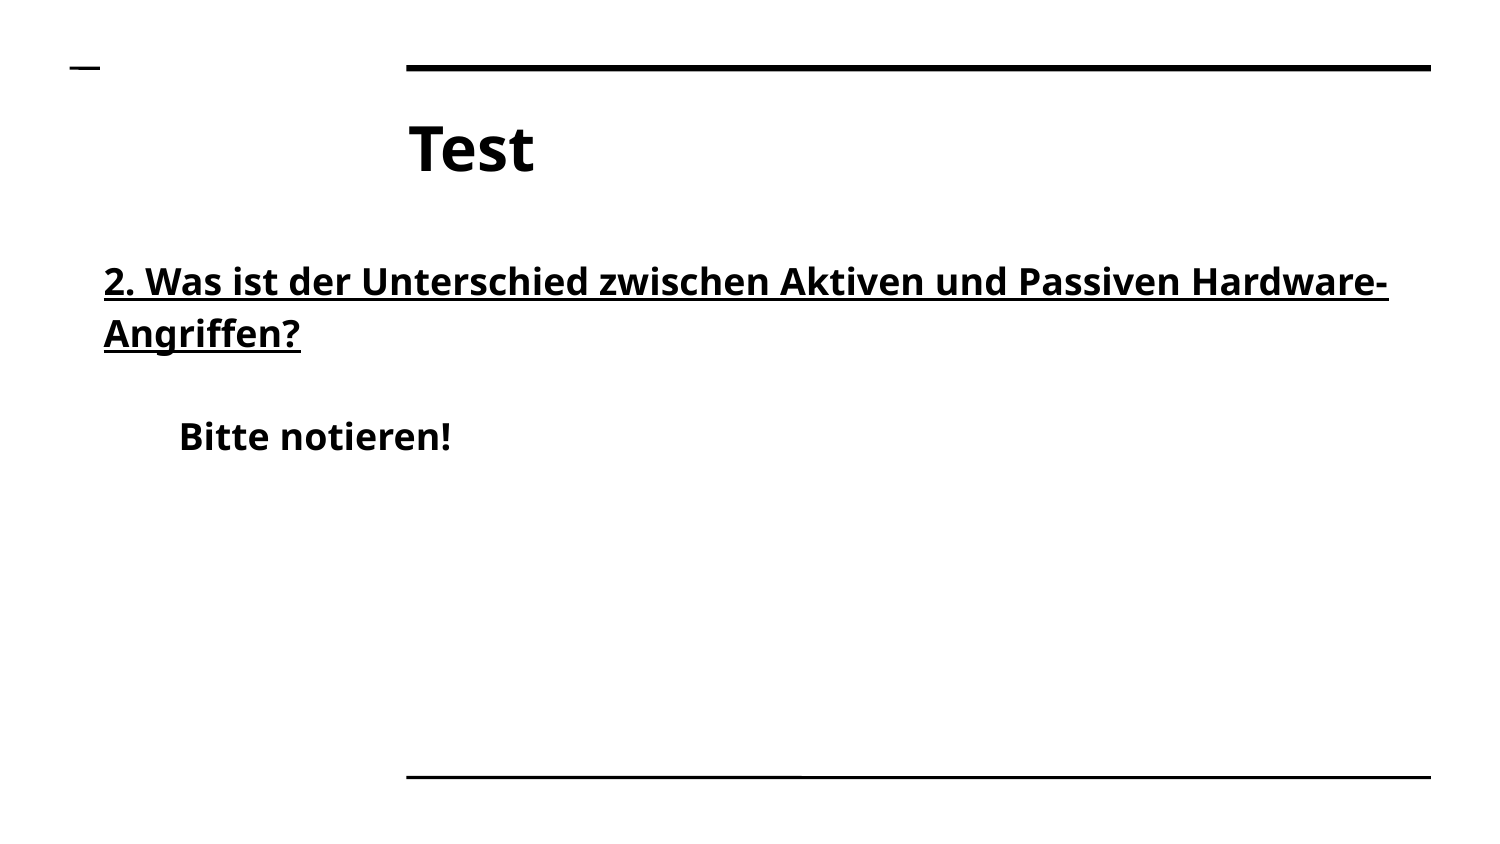

# Test
2. Was ist der Unterschied zwischen Aktiven und Passiven Hardware-Angriffen?
Bitte notieren!